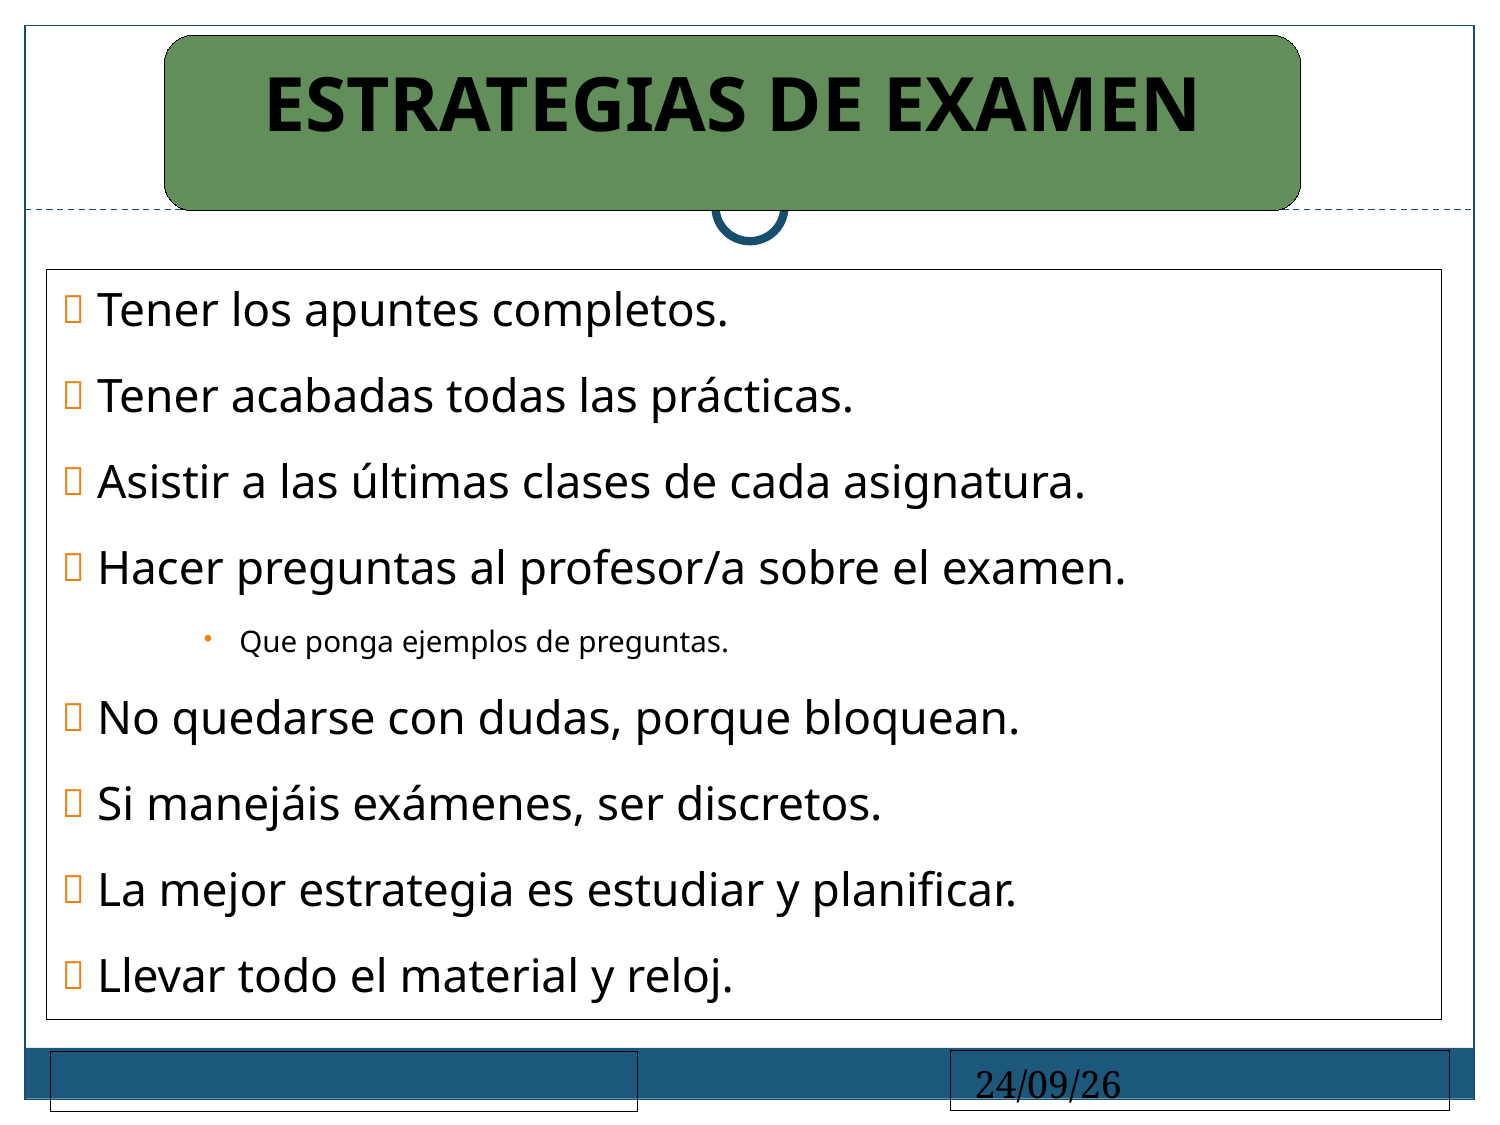

ESTRATEGIAS DE EXAMEN
# Tener los apuntes completos.
Tener acabadas todas las prácticas.
Asistir a las últimas clases de cada asignatura.
Hacer preguntas al profesor/a sobre el examen.
Que ponga ejemplos de preguntas.
No quedarse con dudas, porque bloquean.
Si manejáis exámenes, ser discretos.
La mejor estrategia es estudiar y planificar.
Llevar todo el material y reloj.